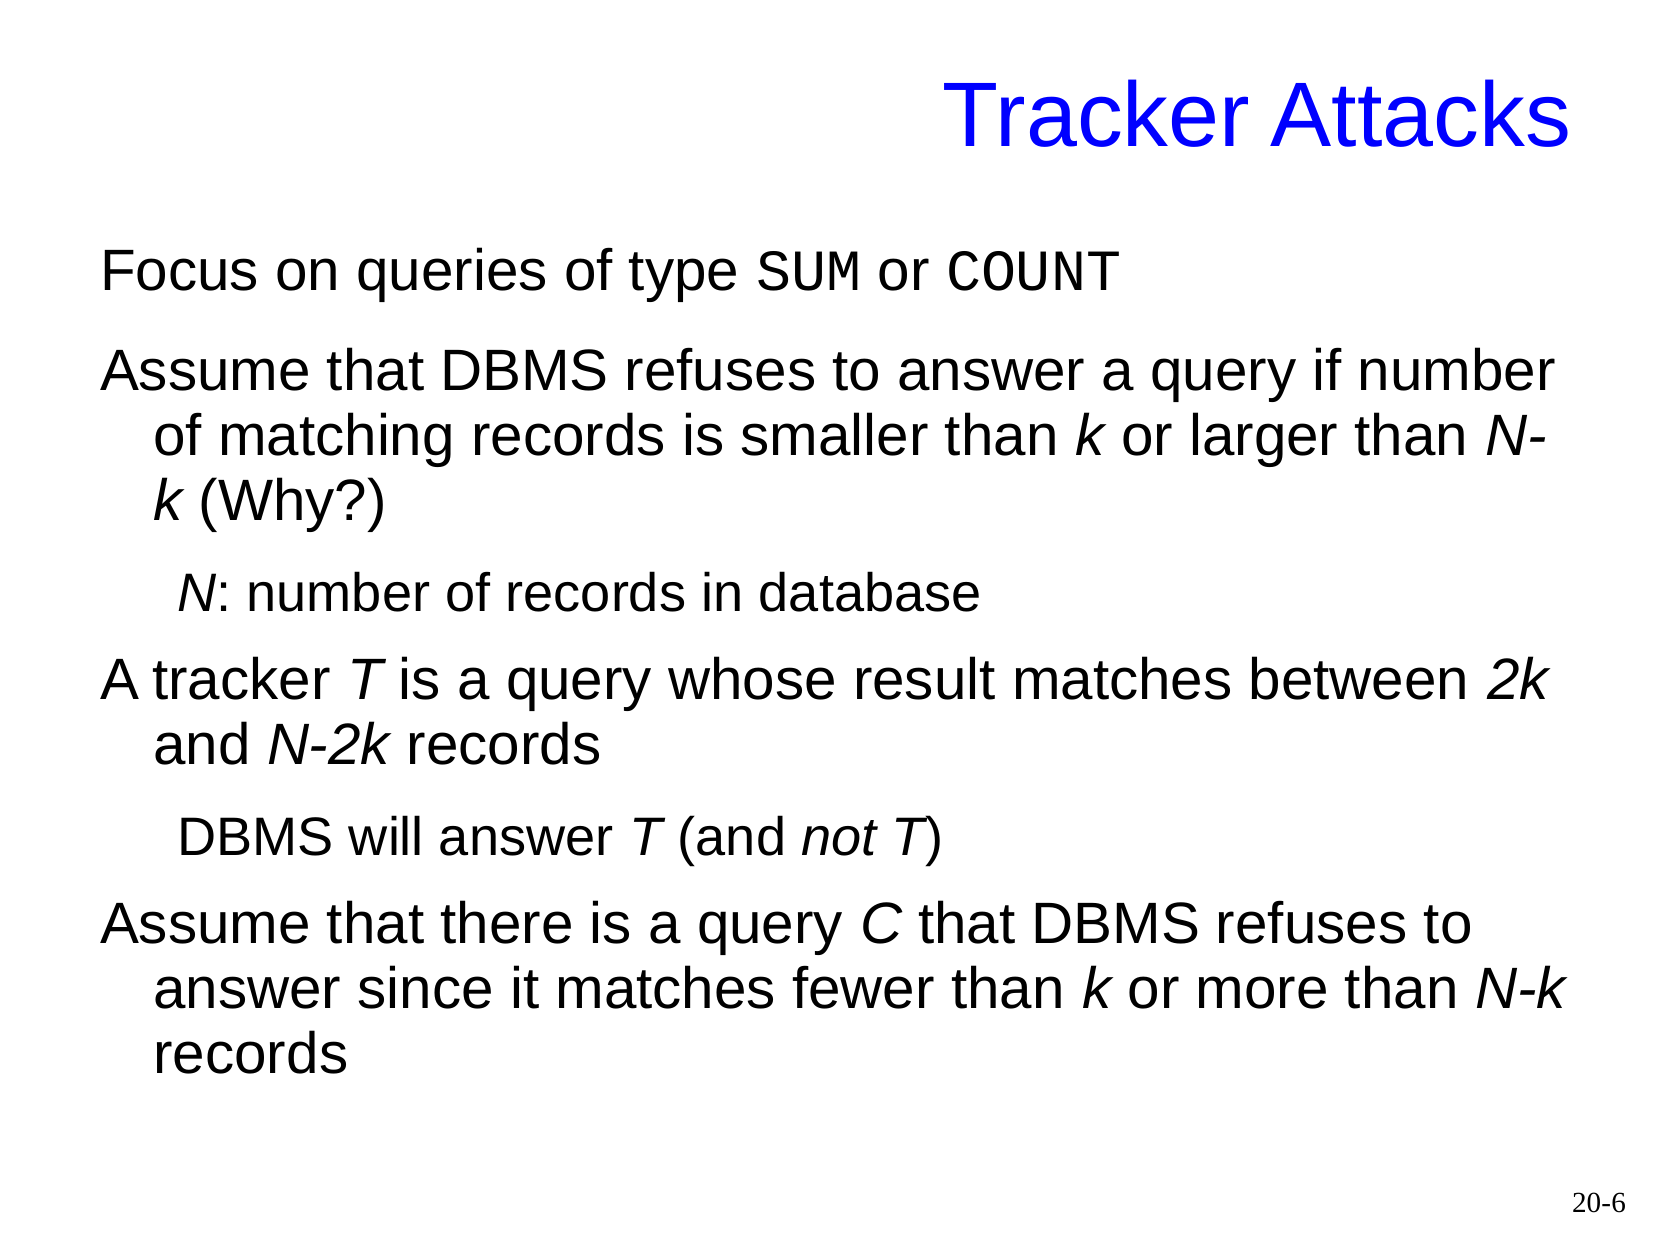

# Tracker Attacks
Focus on queries of type SUM or COUNT
Assume that DBMS refuses to answer a query if number of matching records is smaller than k or larger than N-k (Why?)
N: number of records in database
A tracker T is a query whose result matches between 2k and N-2k records
DBMS will answer T (and not T)
Assume that there is a query C that DBMS refuses to answer since it matches fewer than k or more than N-k records